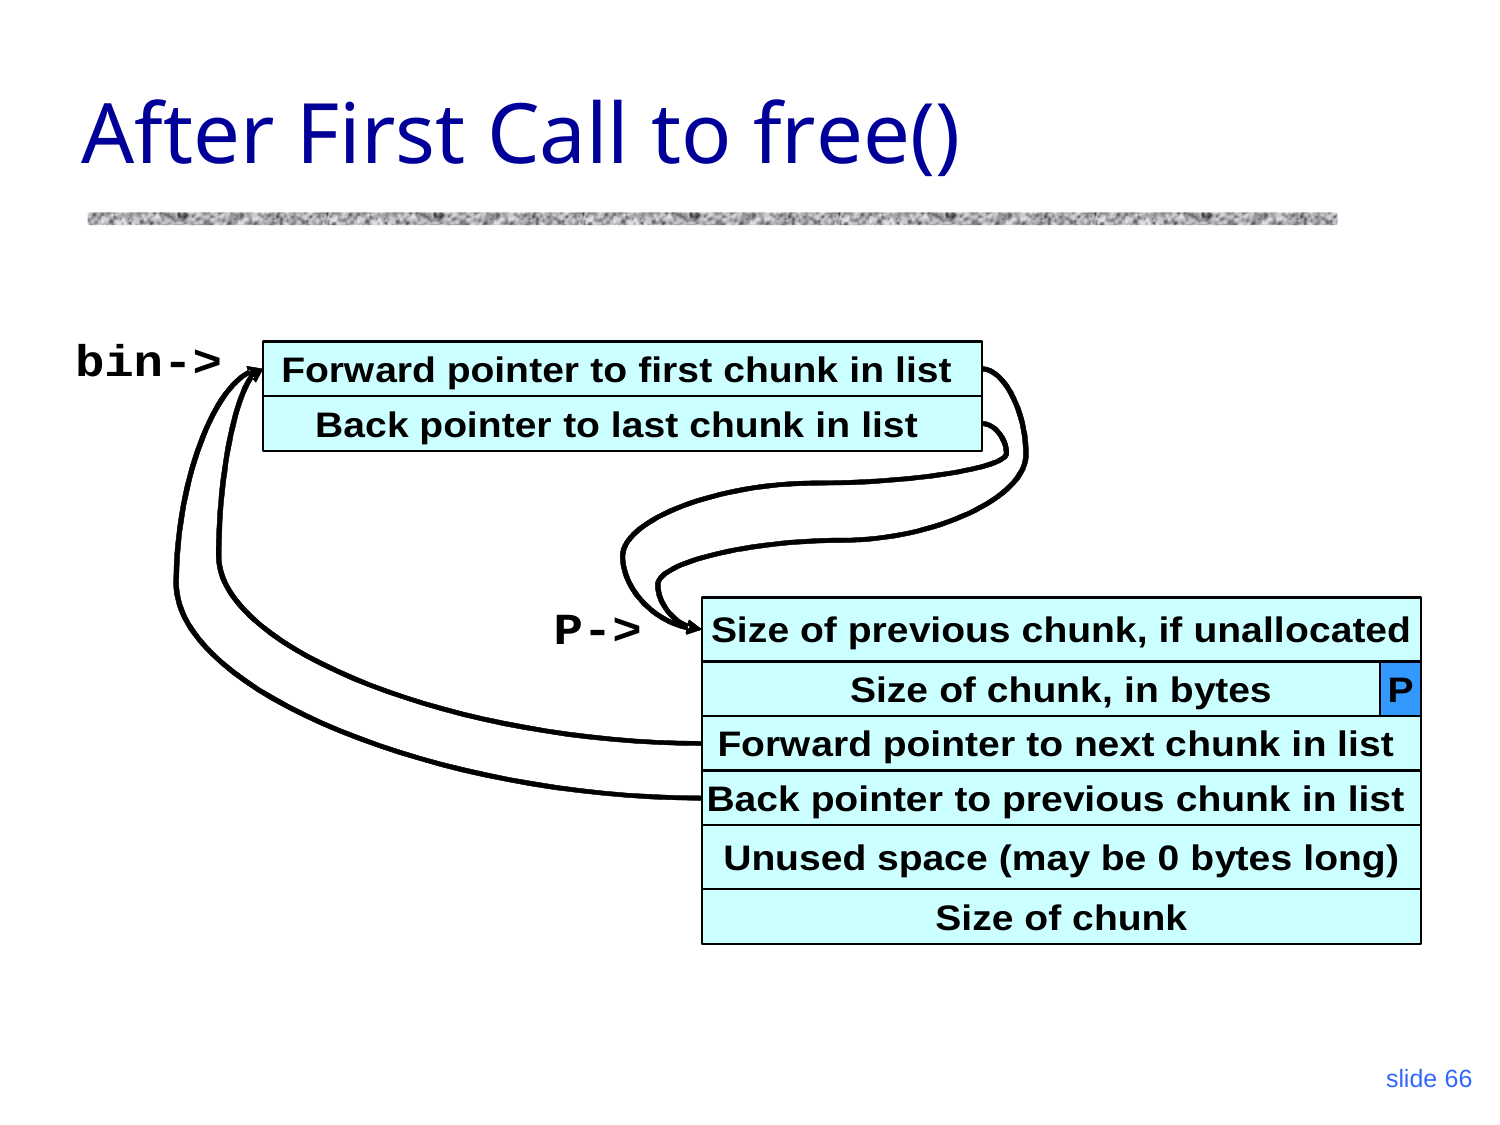

# After First Call to free()
slide